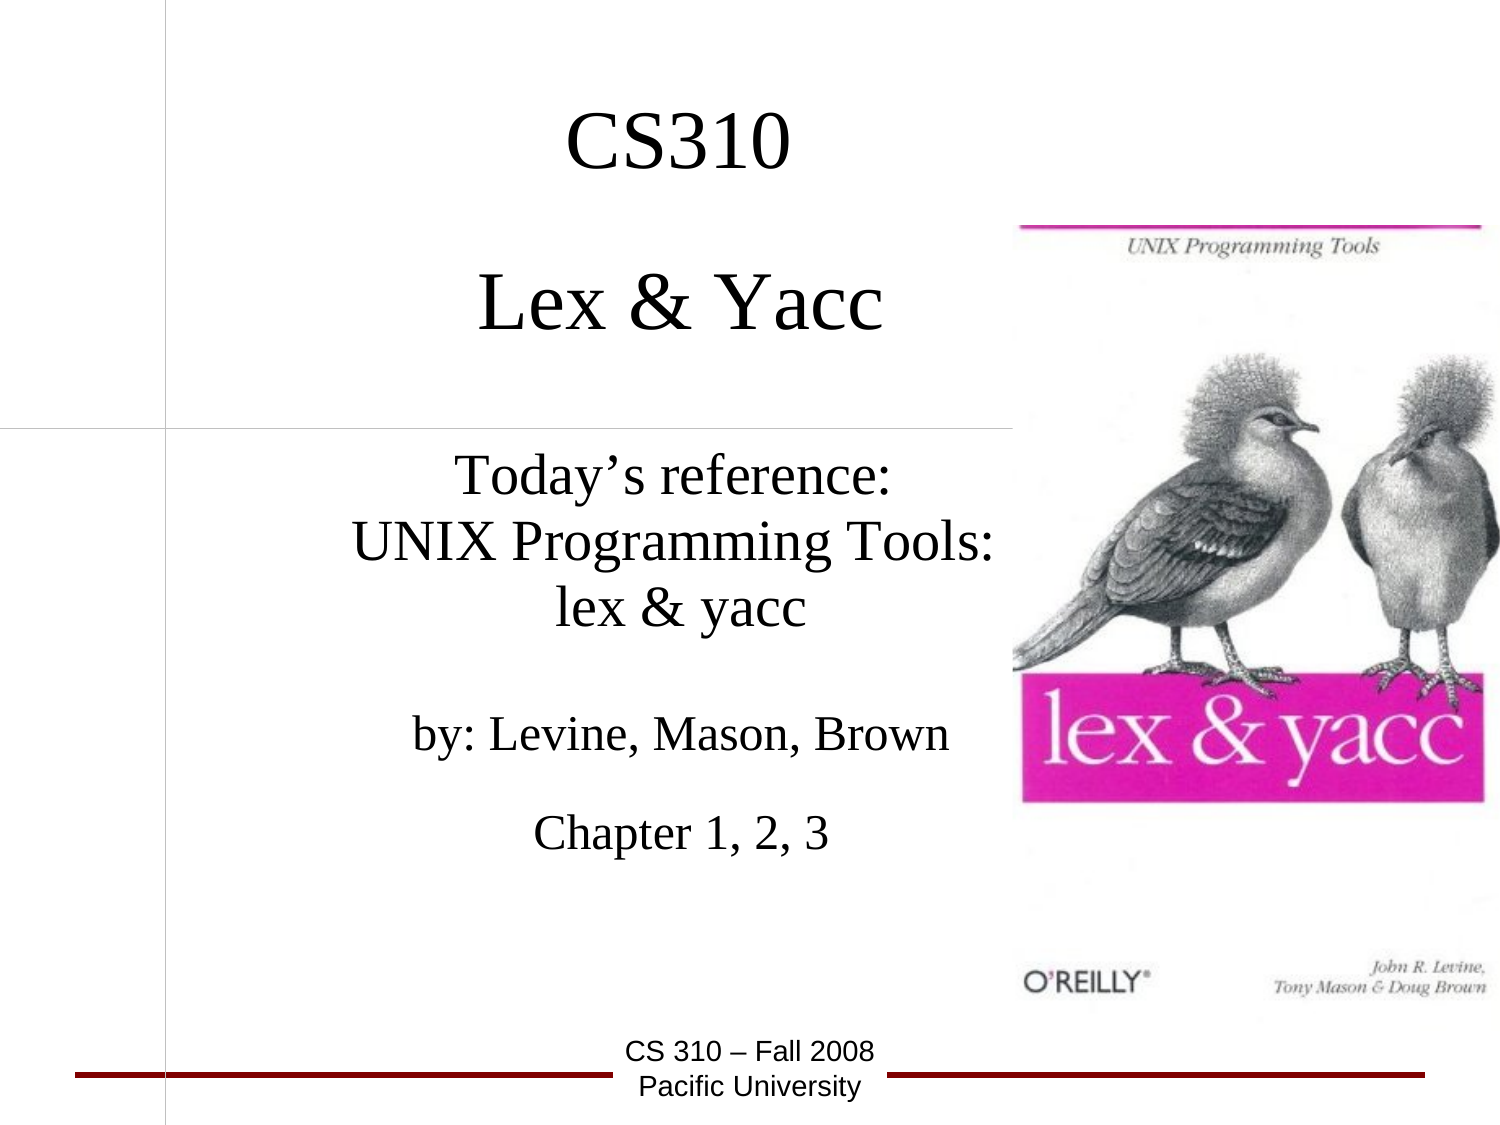

# CS310
Lex & Yacc
Today’s reference:
UNIX Programming Tools:
lex & yacc
by: Levine, Mason, Brown
Chapter 1, 2, 3